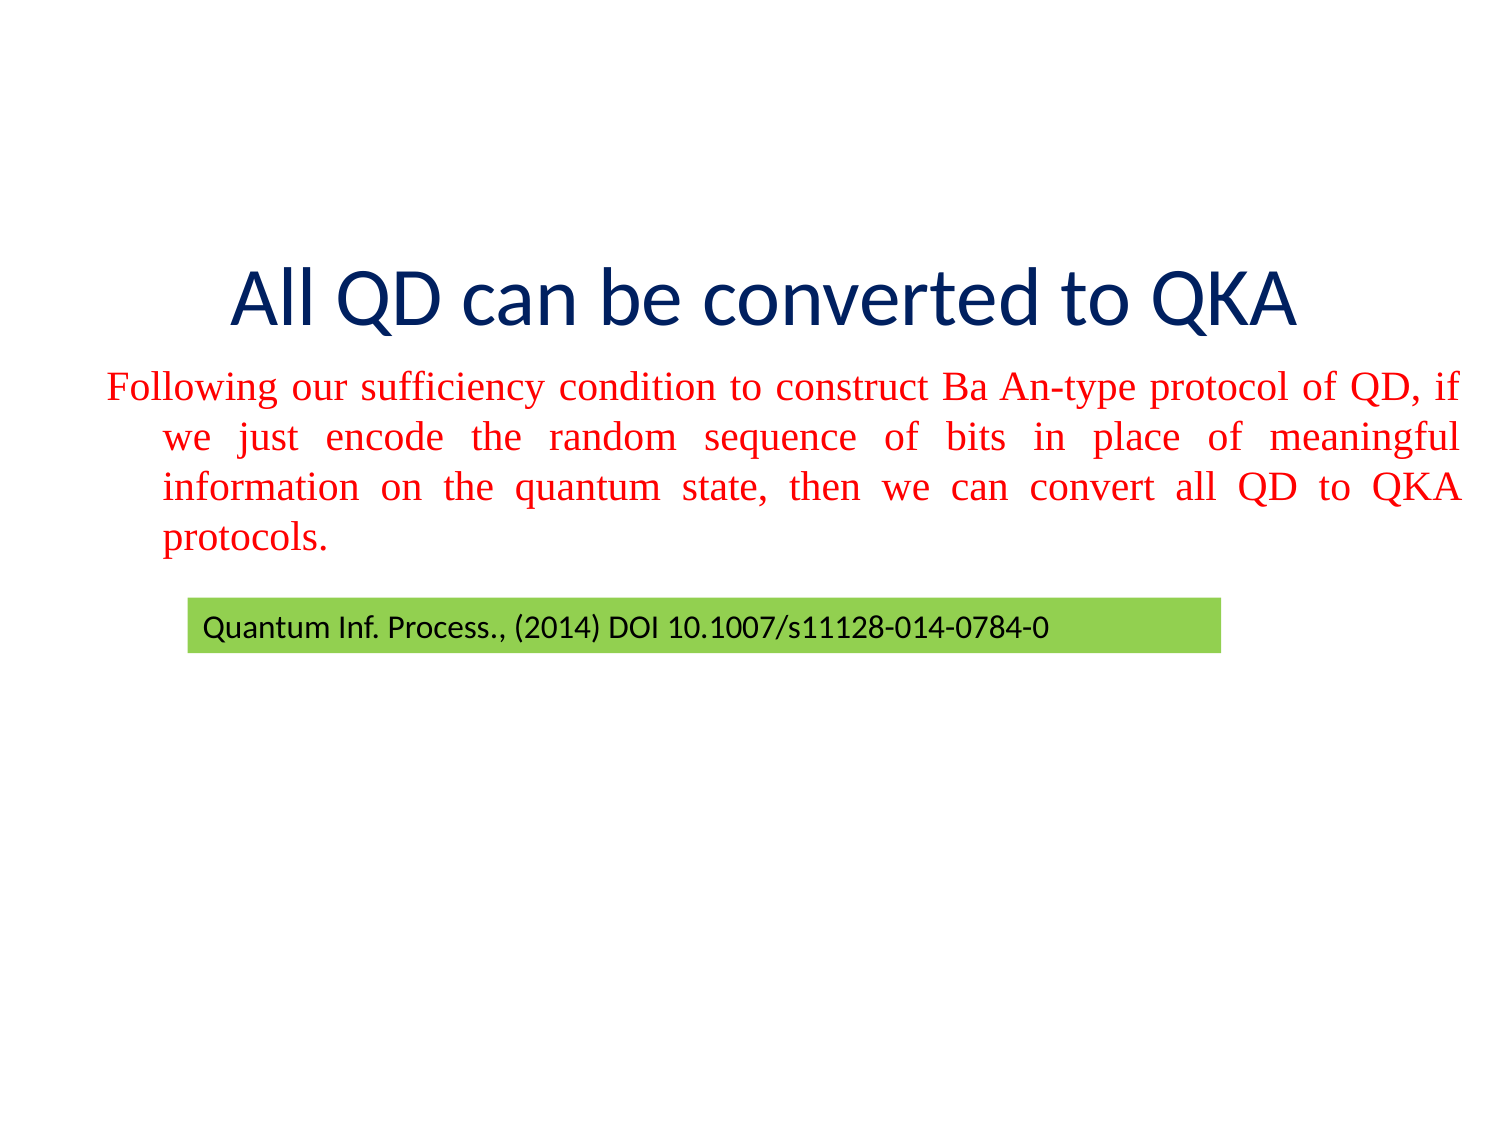

# All QD can be converted to QKA
Following our sufficiency condition to construct Ba An-type protocol of QD, if we just encode the random sequence of bits in place of meaningful information on the quantum state, then we can convert all QD to QKA protocols.
Quantum Inf. Process., (2014) DOI 10.1007/s11128-014-0784-0